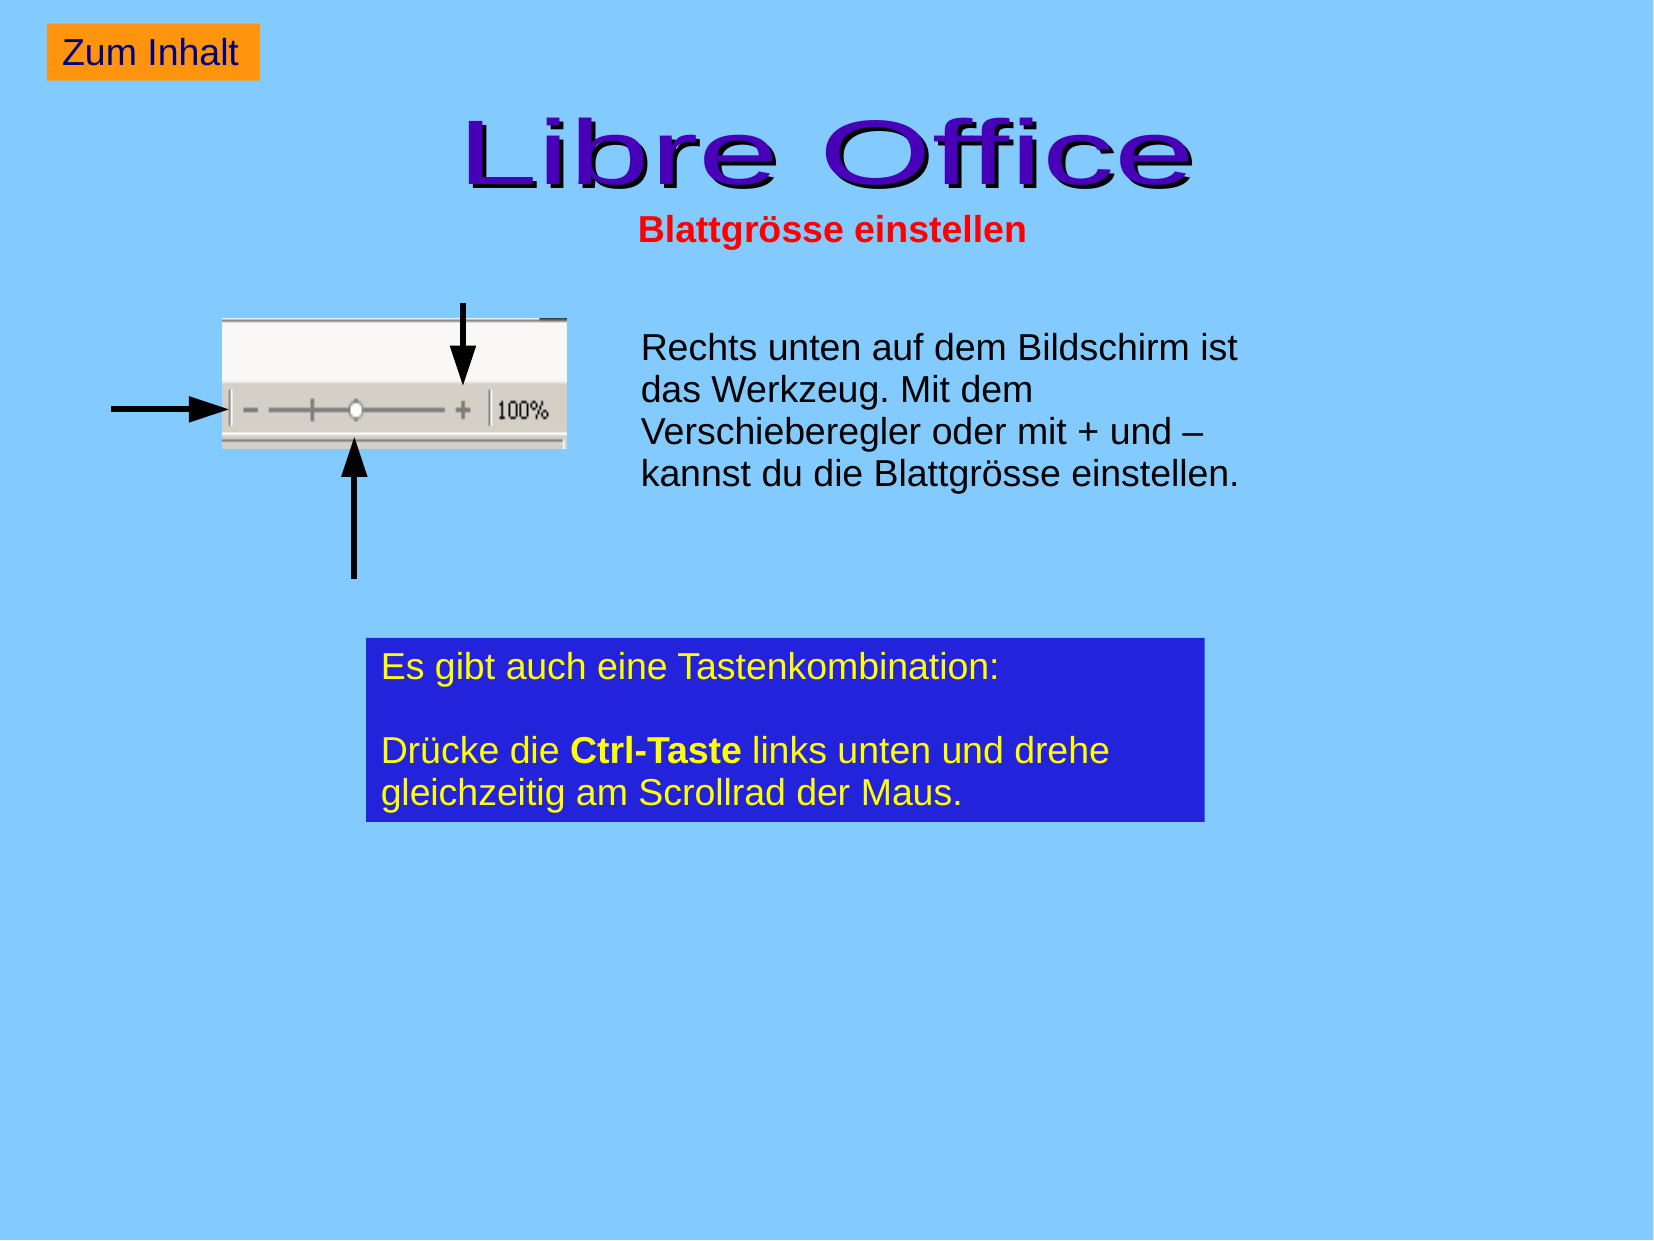

Zum Inhalt
# Libre Office
Blattgrösse einstellen
Rechts unten auf dem Bildschirm ist das Werkzeug. Mit dem Verschieberegler oder mit + und – kannst du die Blattgrösse einstellen.
Es gibt auch eine Tastenkombination:
Drücke die Ctrl-Taste links unten und drehe gleichzeitig am Scrollrad der Maus.